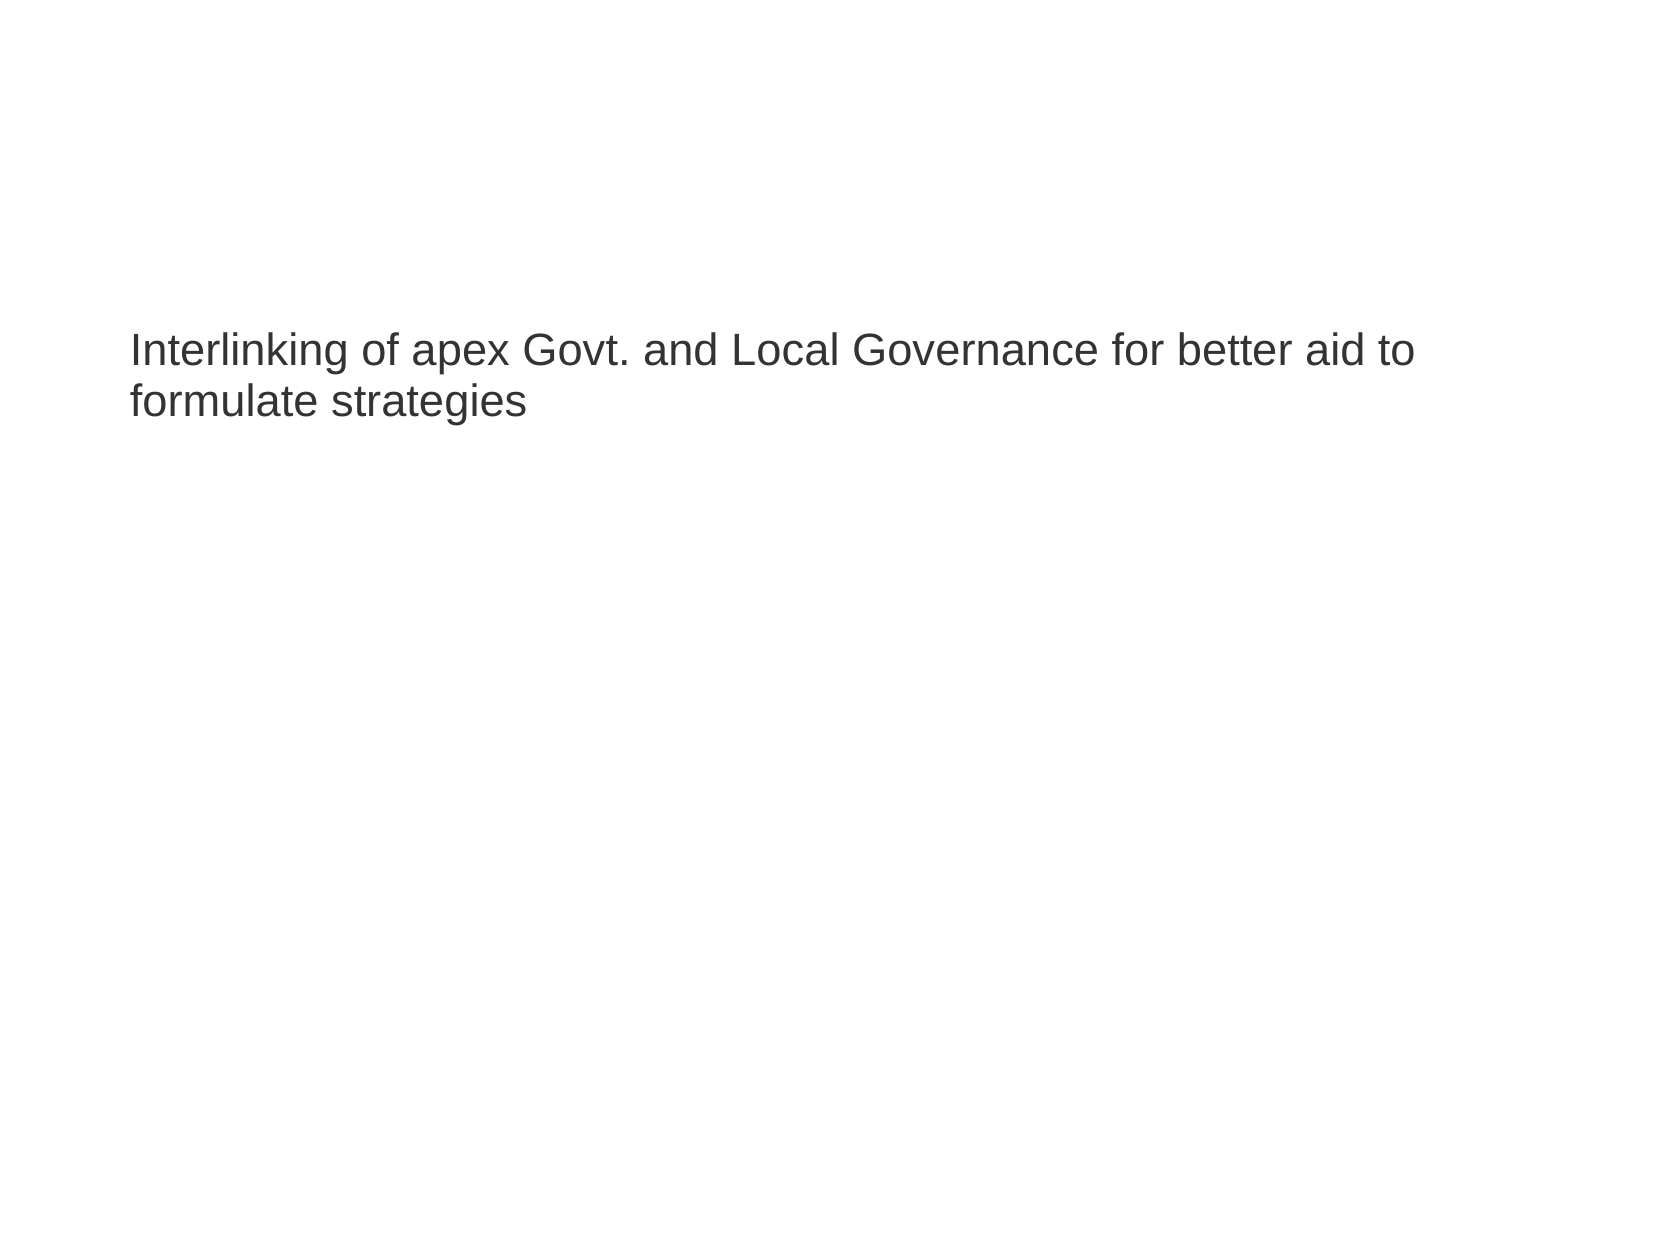

#
Interlinking of apex Govt. and Local Governance for better aid to formulate strategies